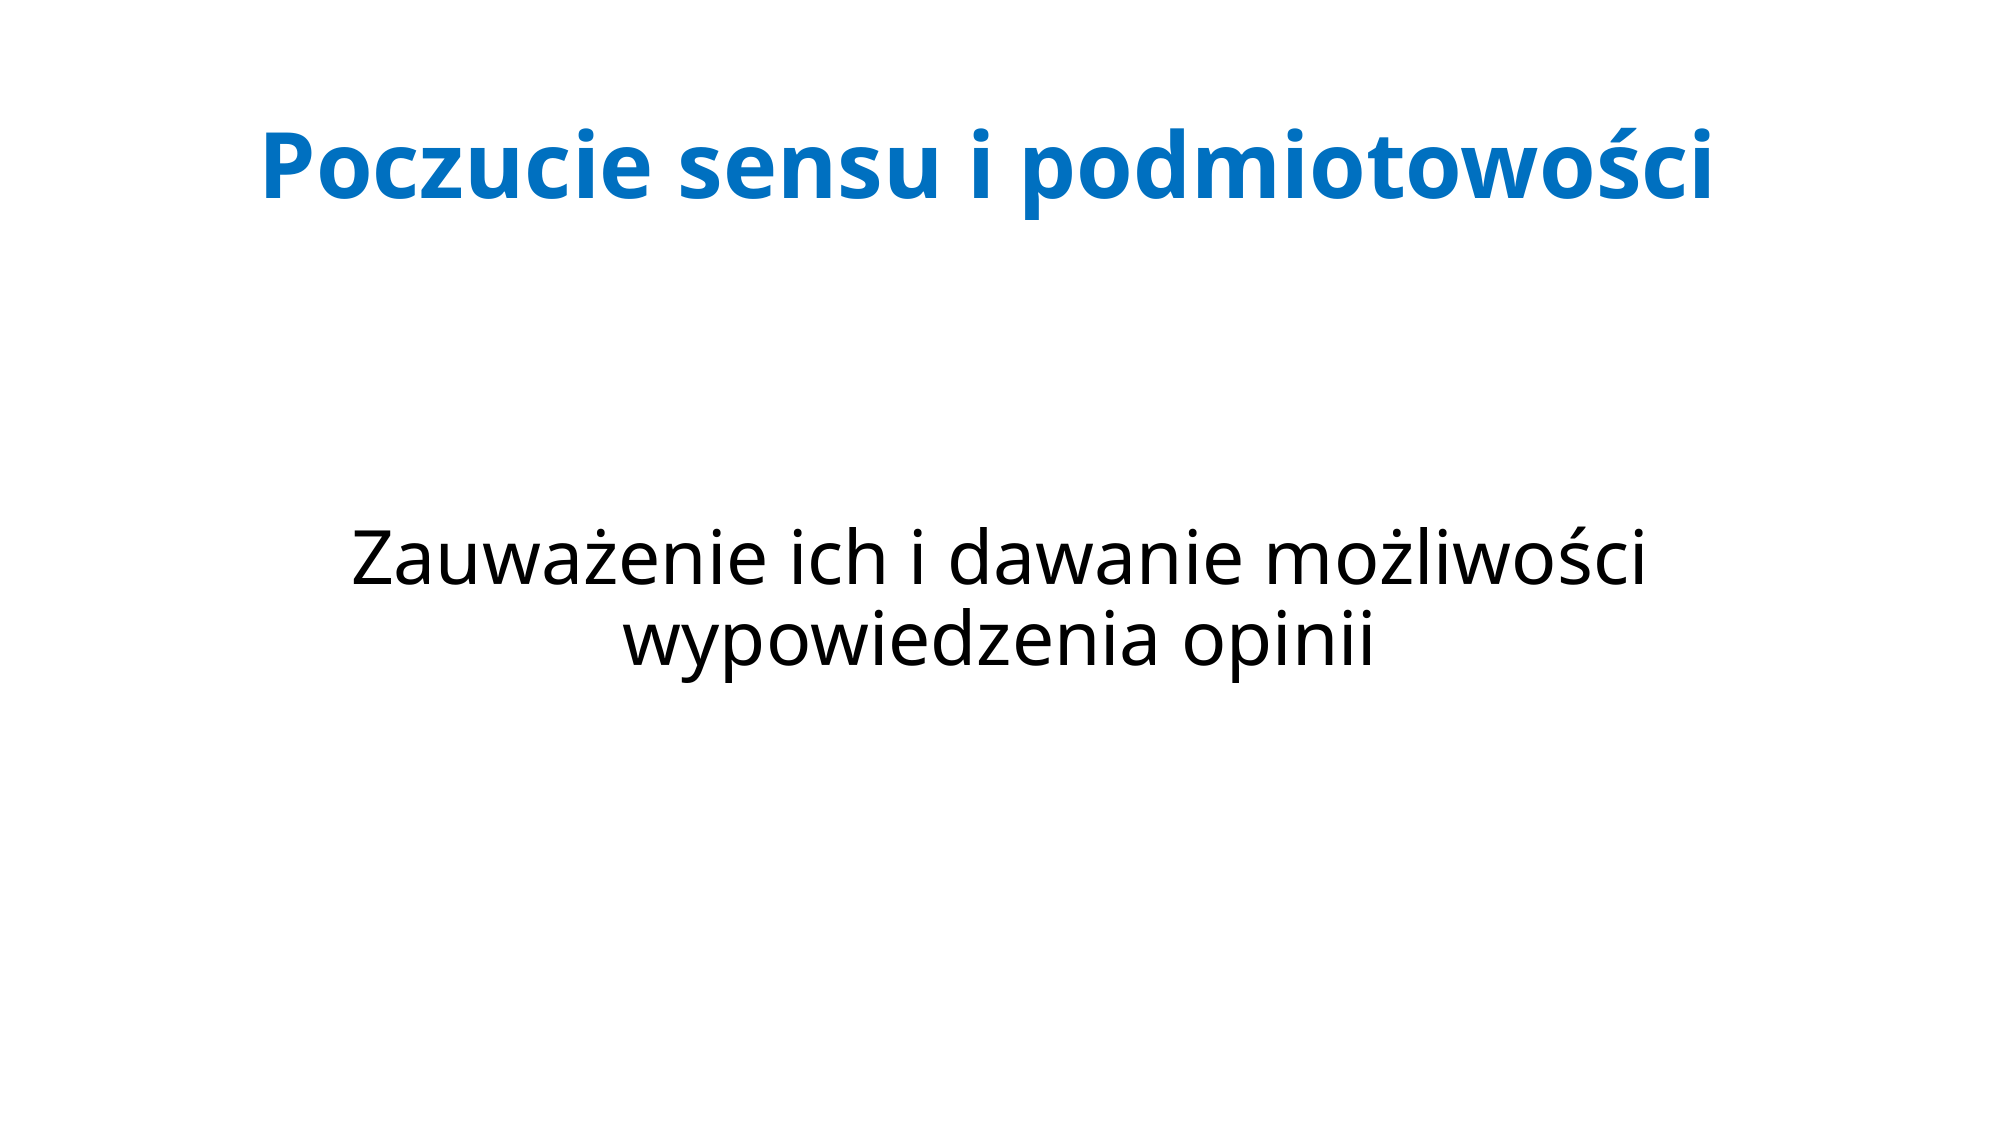

# Poczucie sensu i podmiotowości
Zauważenie ich i dawanie możliwości wypowiedzenia opinii